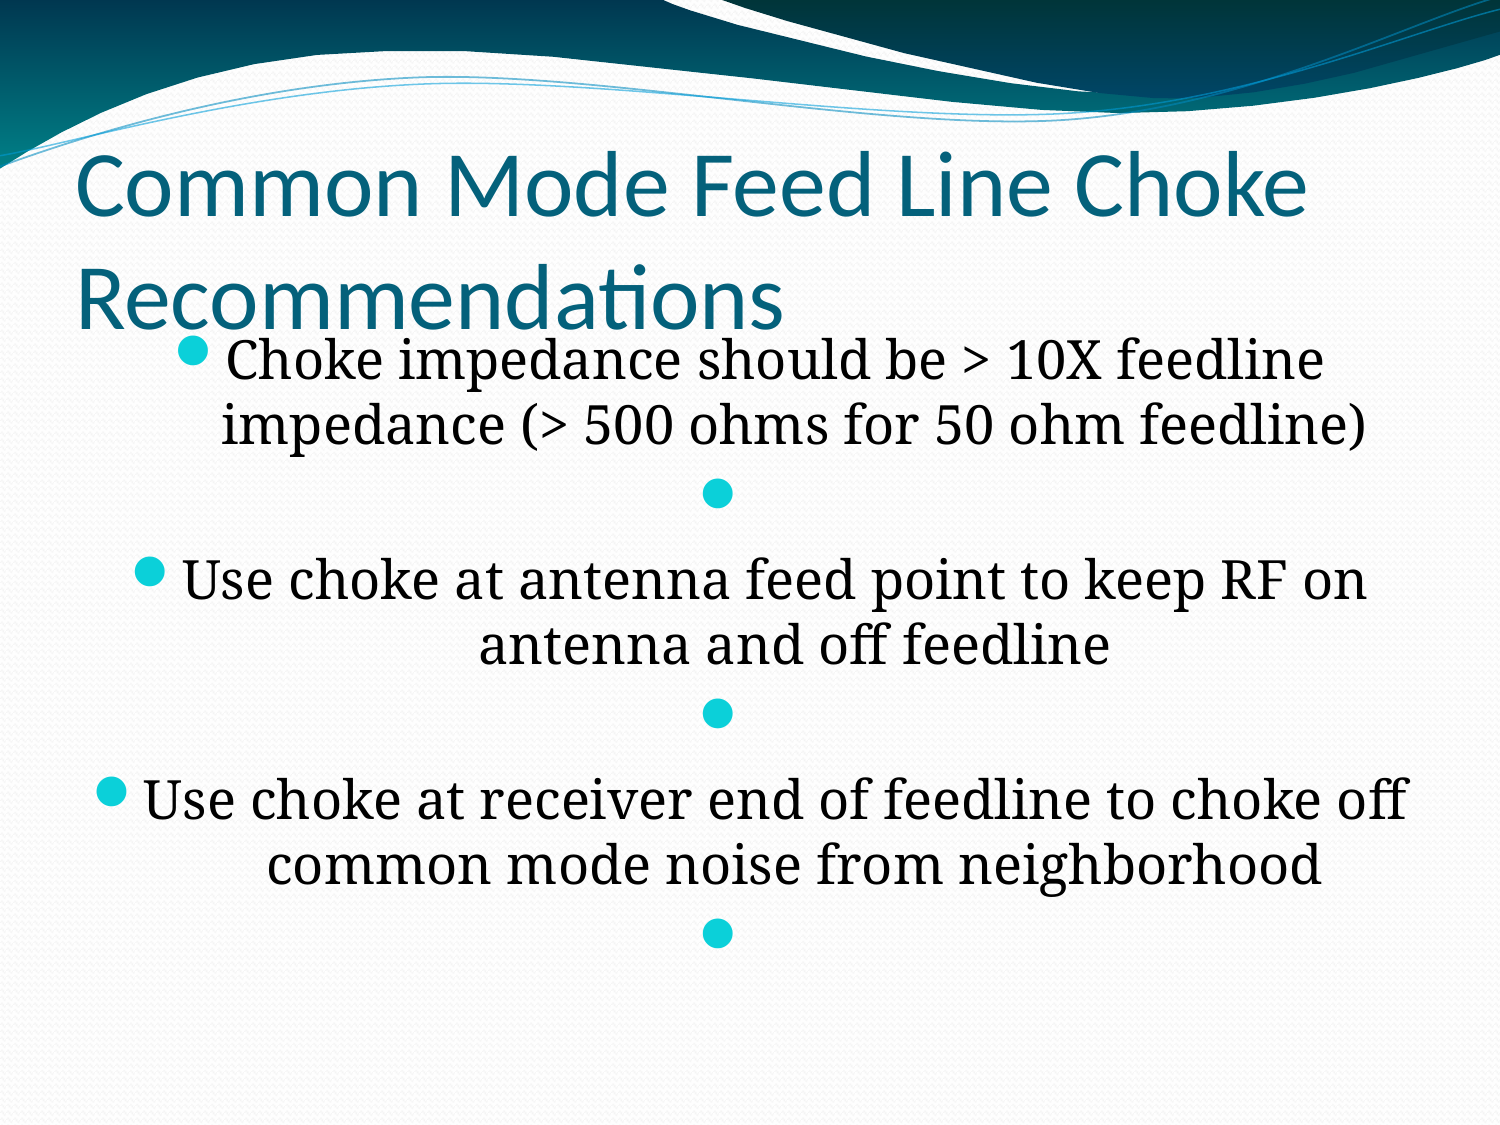

# Common Mode Feed Line Choke Recommendations
Choke impedance should be > 10X feedline impedance (> 500 ohms for 50 ohm feedline)
Use choke at antenna feed point to keep RF on antenna and off feedline
Use choke at receiver end of feedline to choke off common mode noise from neighborhood